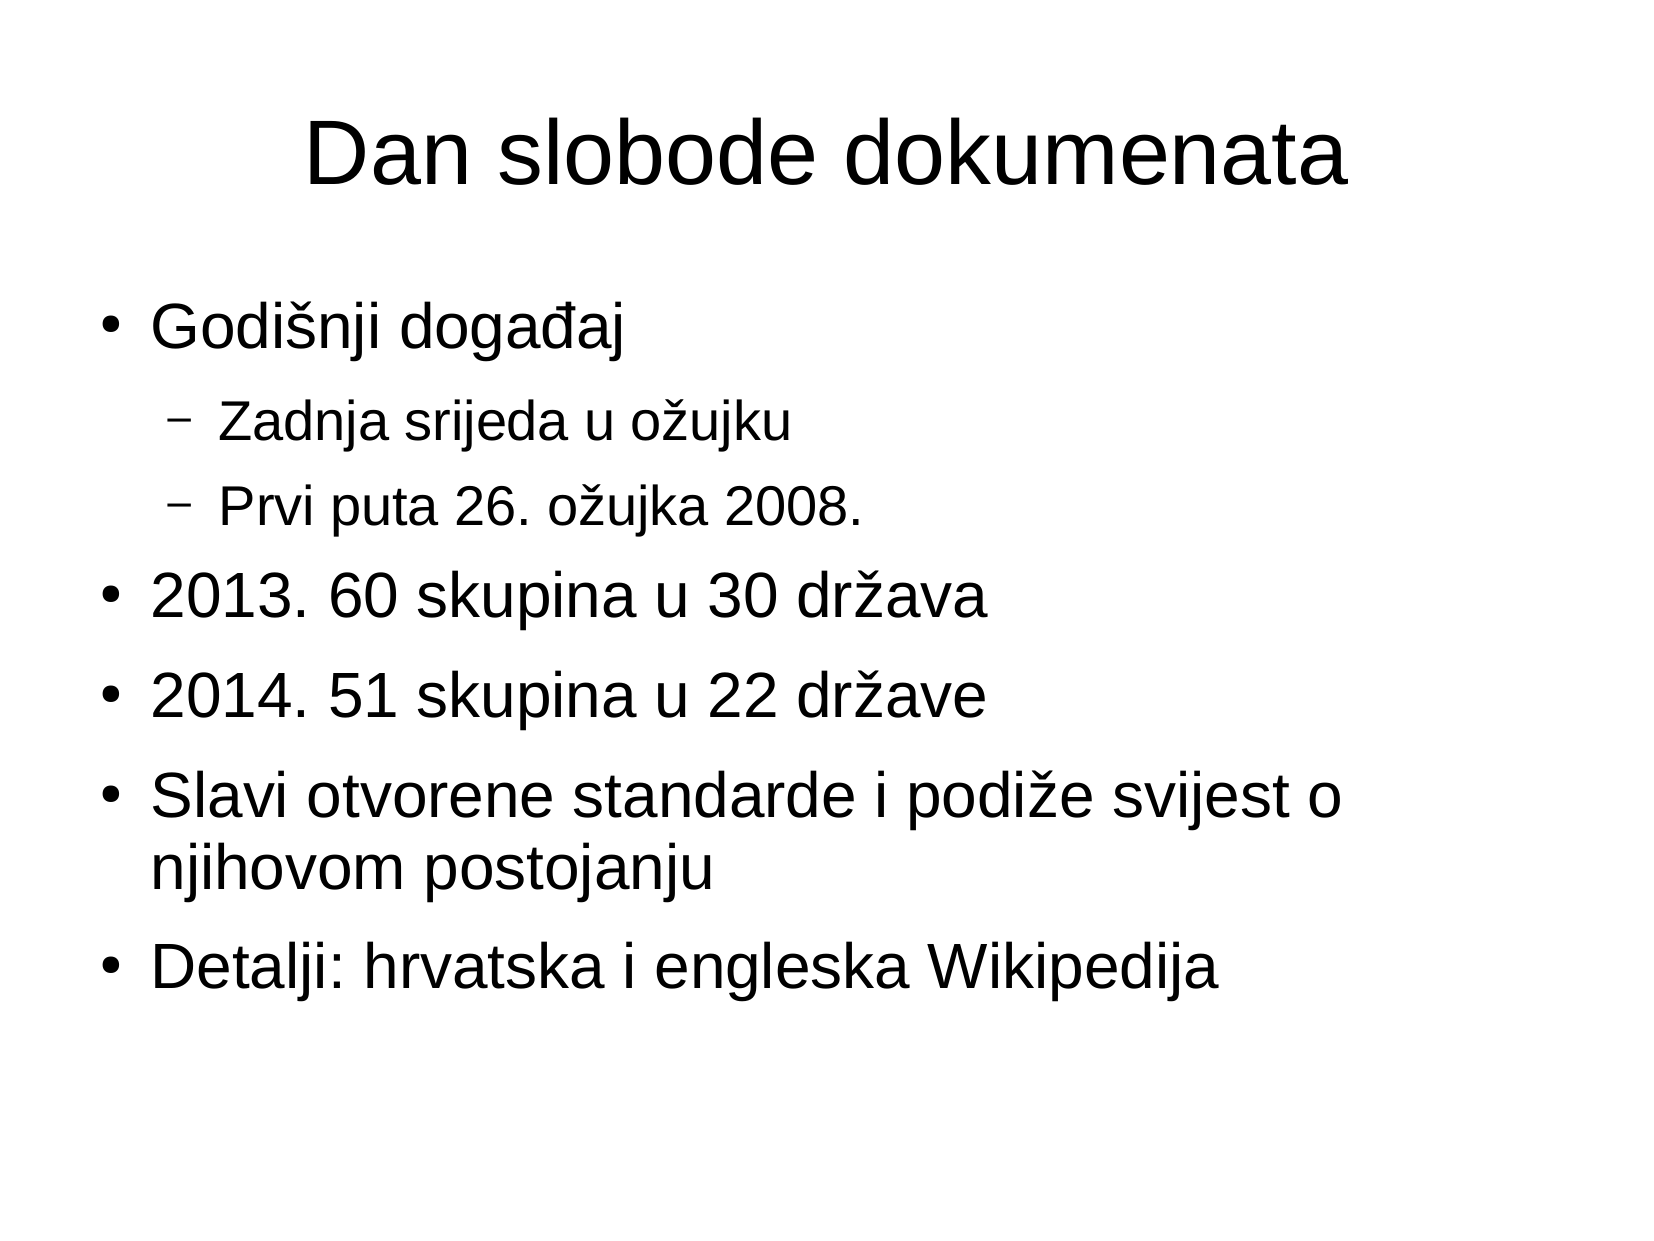

# Dan slobode dokumenata
Godišnji događaj
Zadnja srijeda u ožujku
Prvi puta 26. ožujka 2008.
2013. 60 skupina u 30 država
2014. 51 skupina u 22 države
Slavi otvorene standarde i podiže svijest o njihovom postojanju
Detalji: hrvatska i engleska Wikipedija